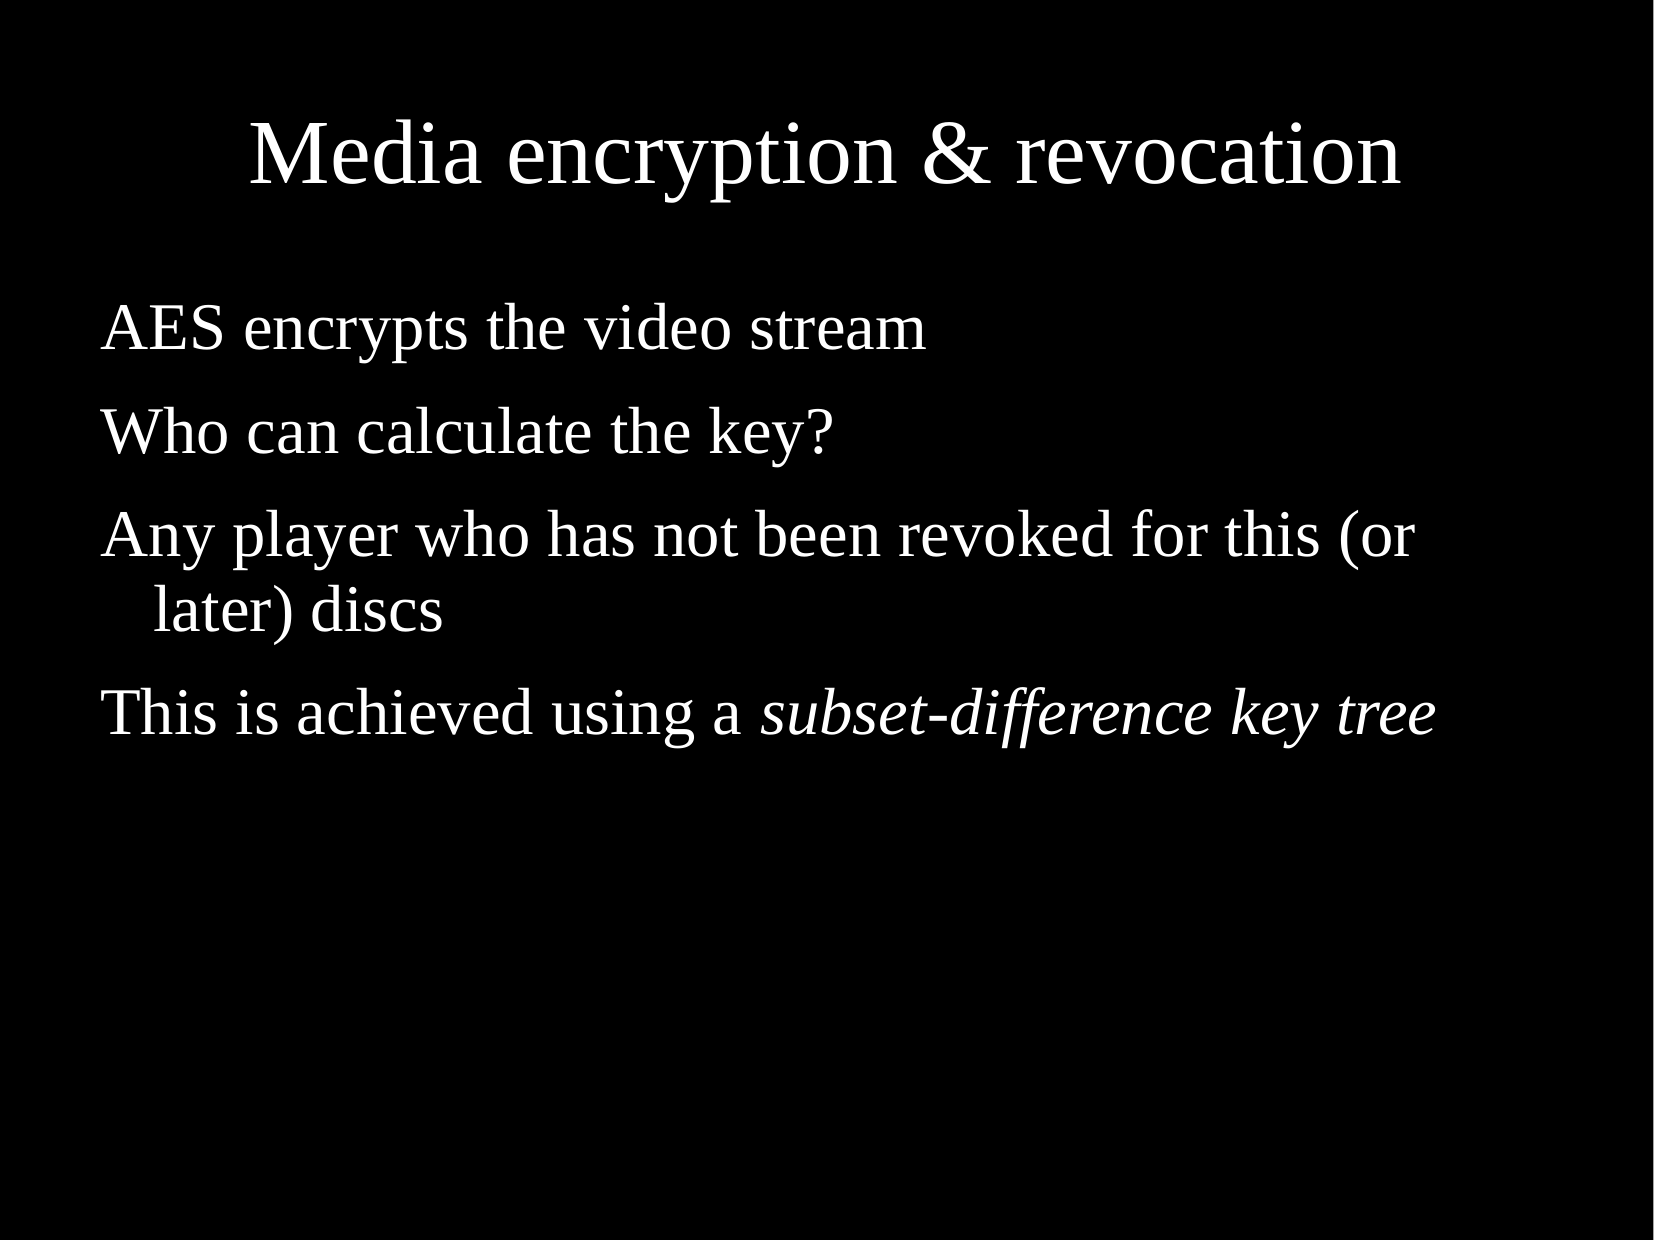

# Media encryption & revocation
AES encrypts the video stream
Who can calculate the key?
Any player who has not been revoked for this (or later) discs
This is achieved using a subset-difference key tree